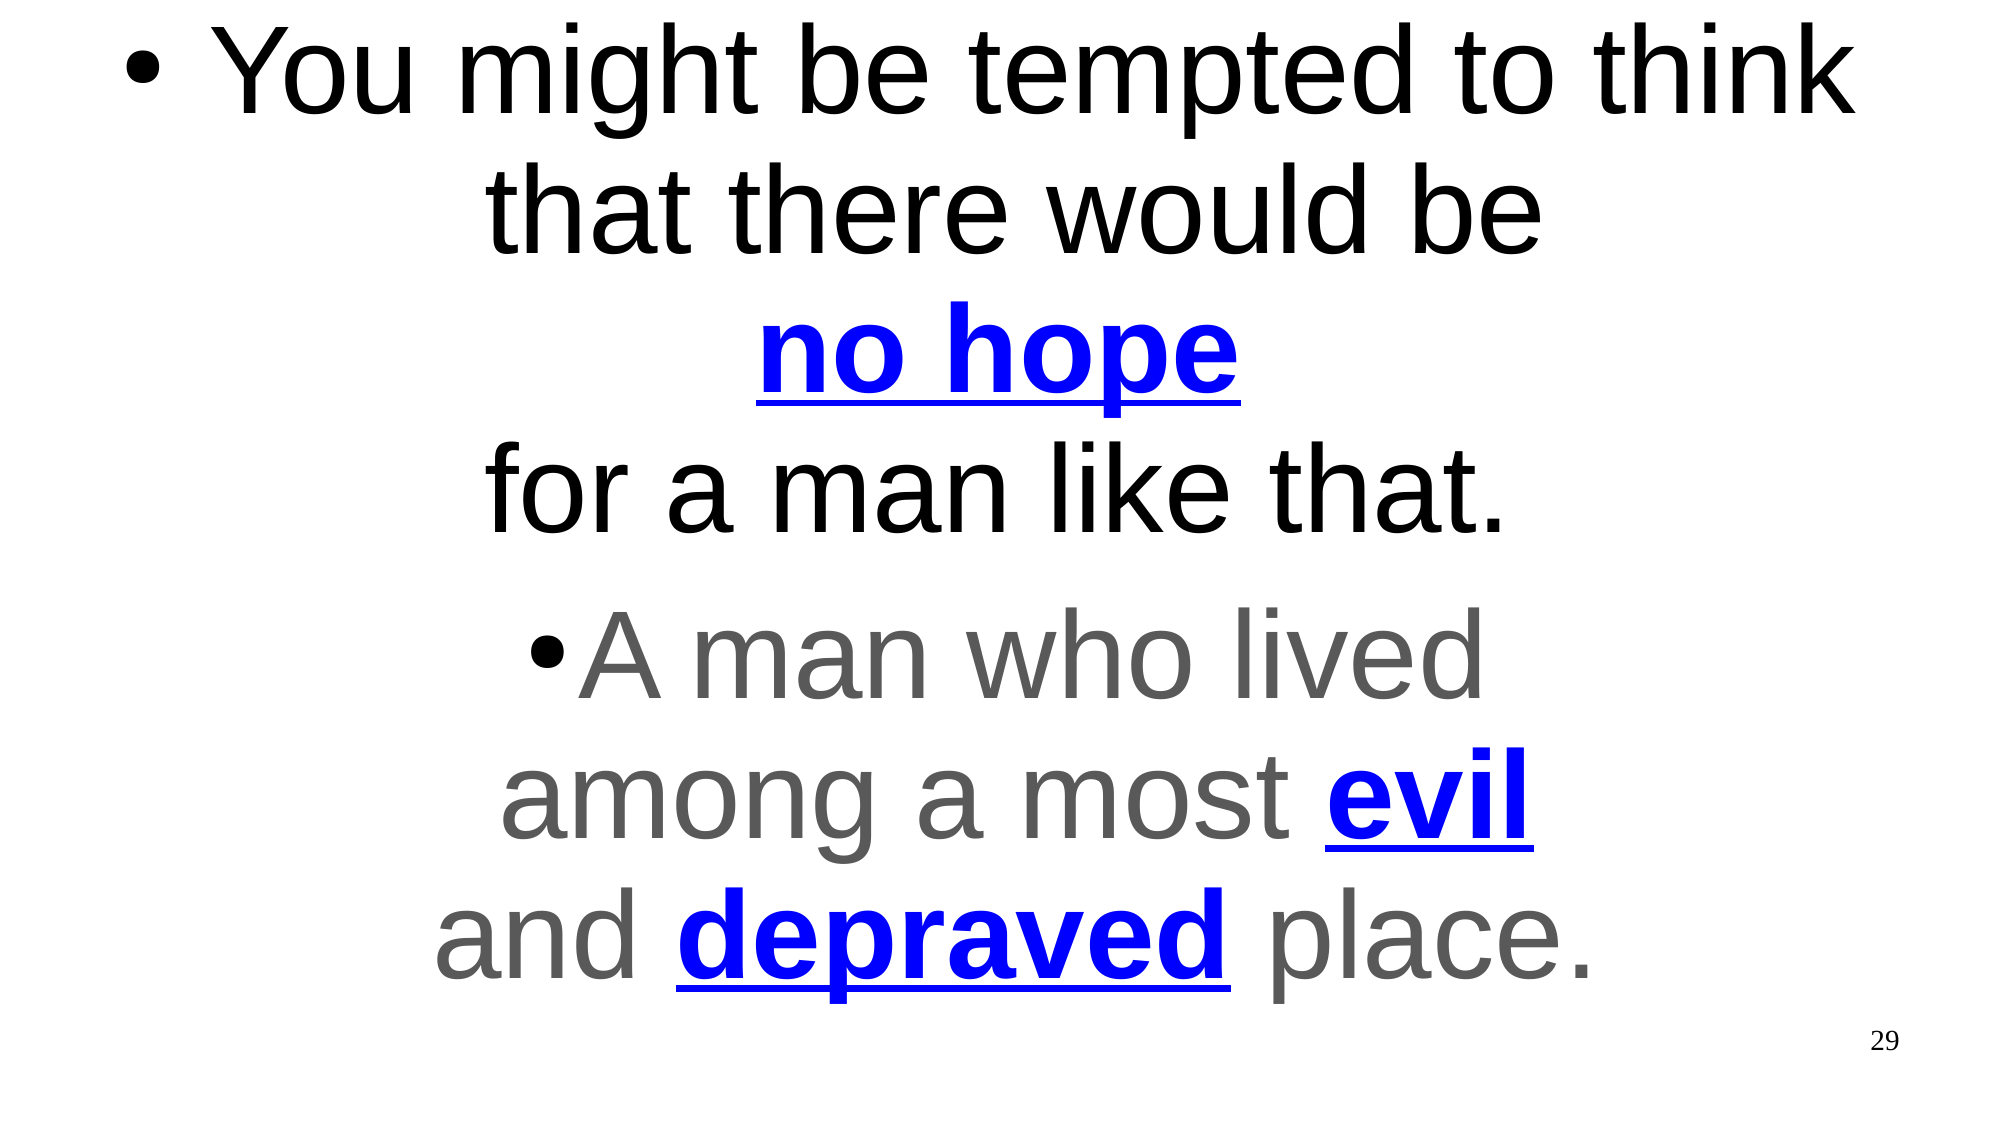

# You might be tempted to think that there would be no hope for a man like that.
A man who lived
among a most evil
and depraved place.
29